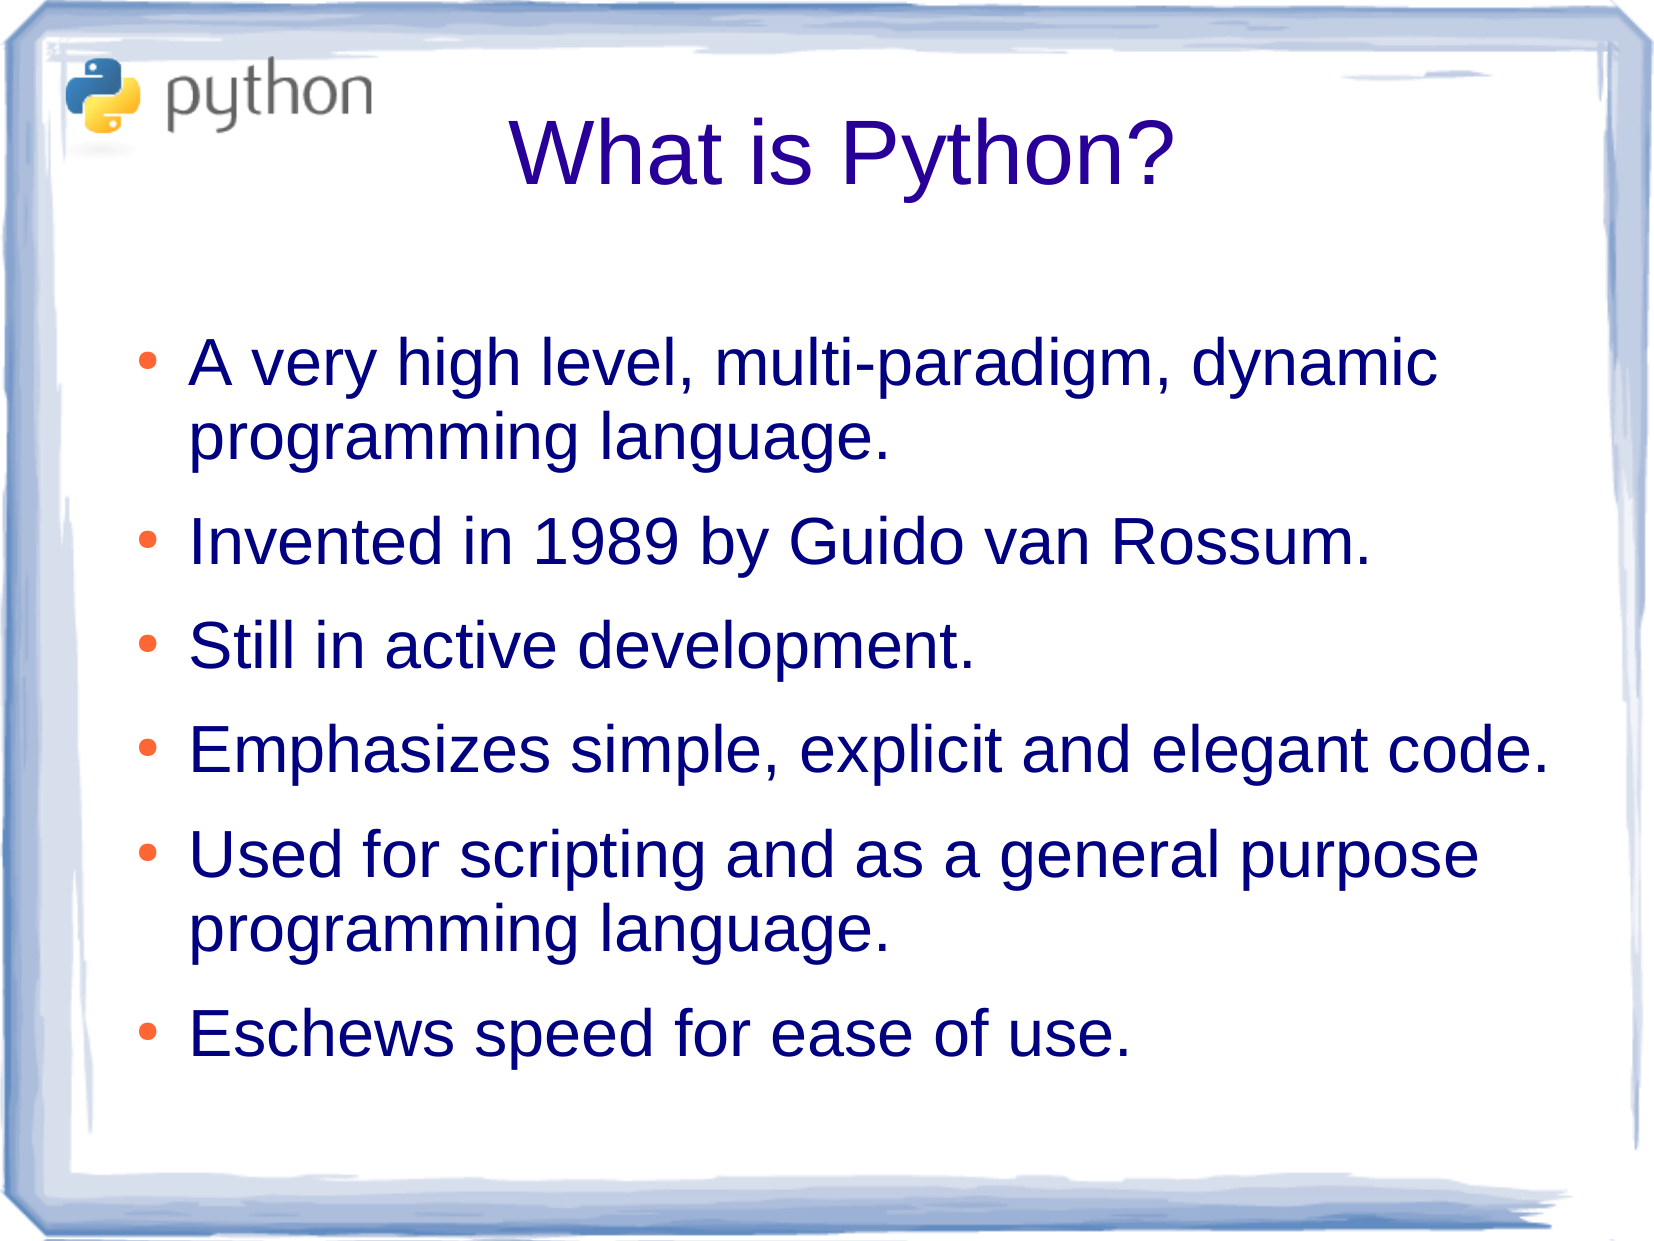

# What is Python?
A very high level, multi-paradigm, dynamic programming language.
Invented in 1989 by Guido van Rossum.
Still in active development.
Emphasizes simple, explicit and elegant code.
Used for scripting and as a general purpose programming language.
Eschews speed for ease of use.